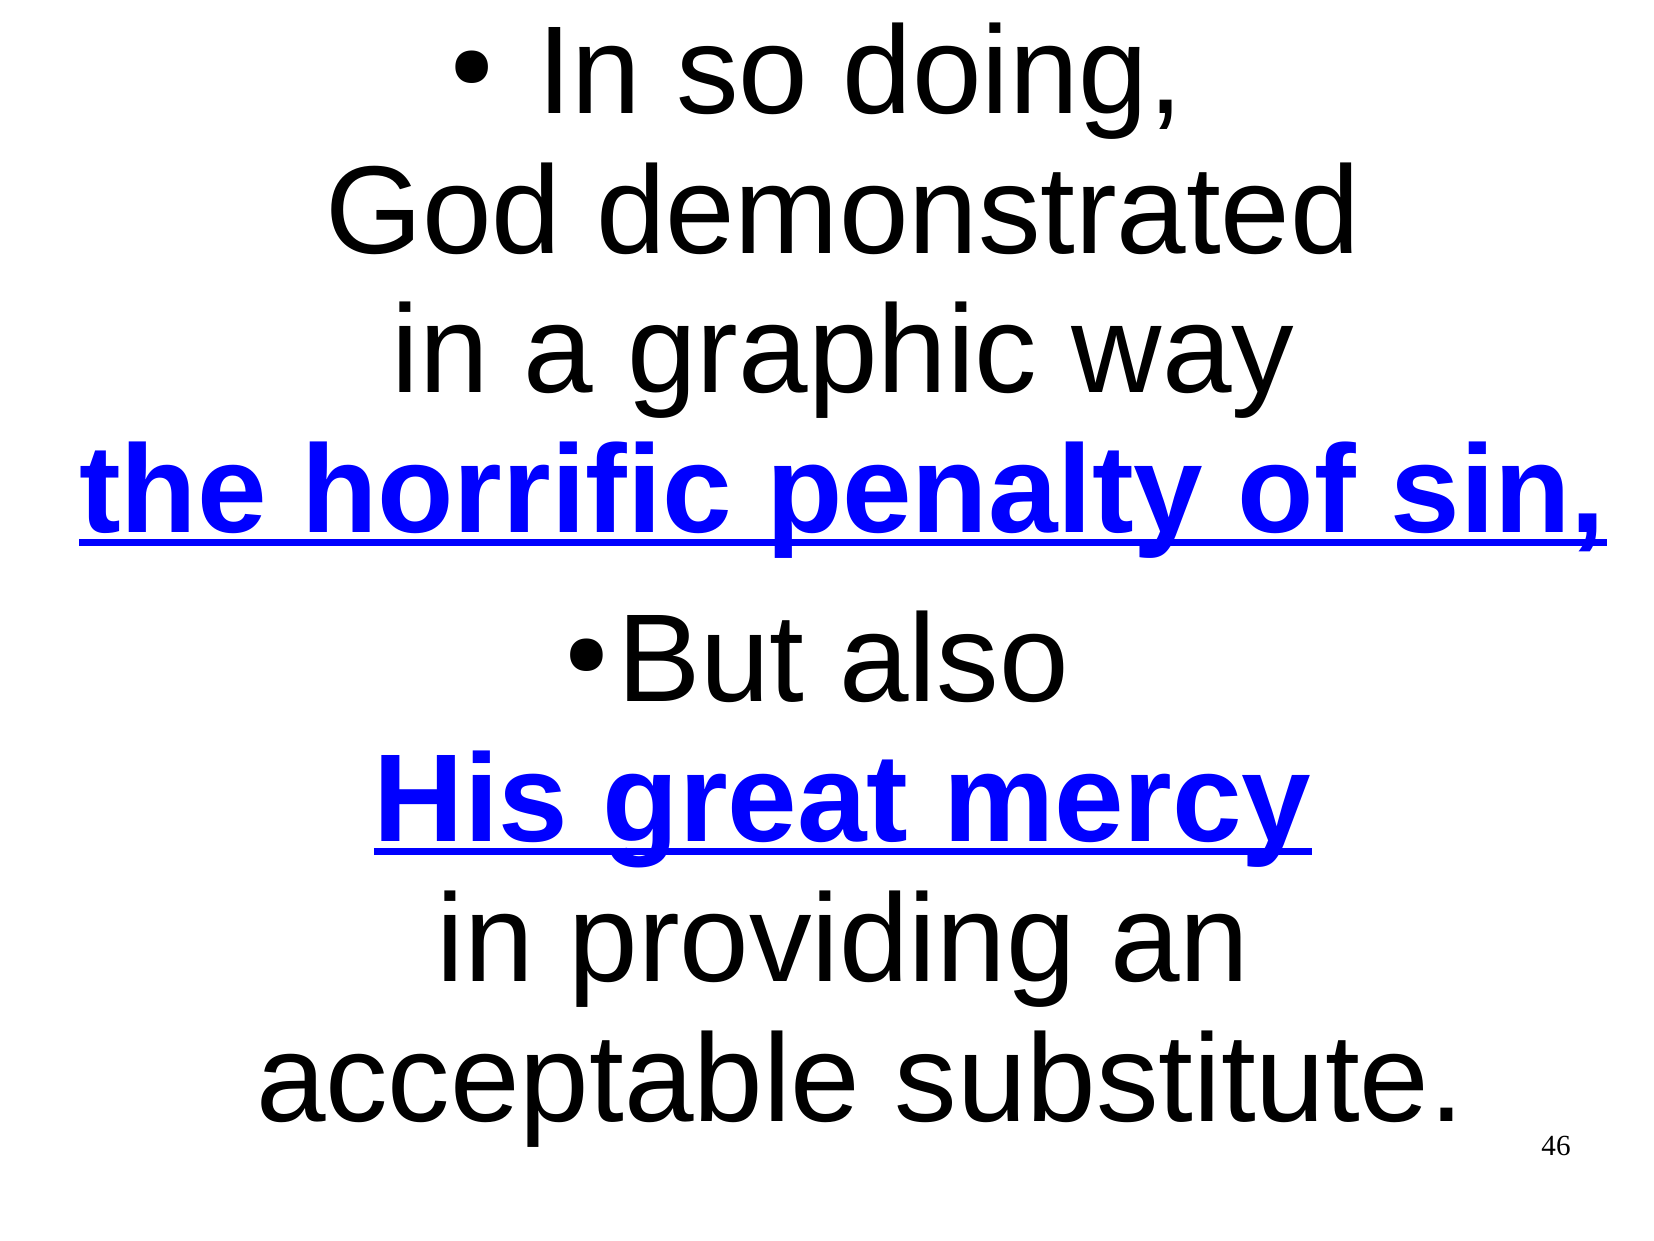

# In so doing, God demonstrated in a graphic way the horrific penalty of sin,
But also
His great mercy
in providing an
acceptable substitute.
46